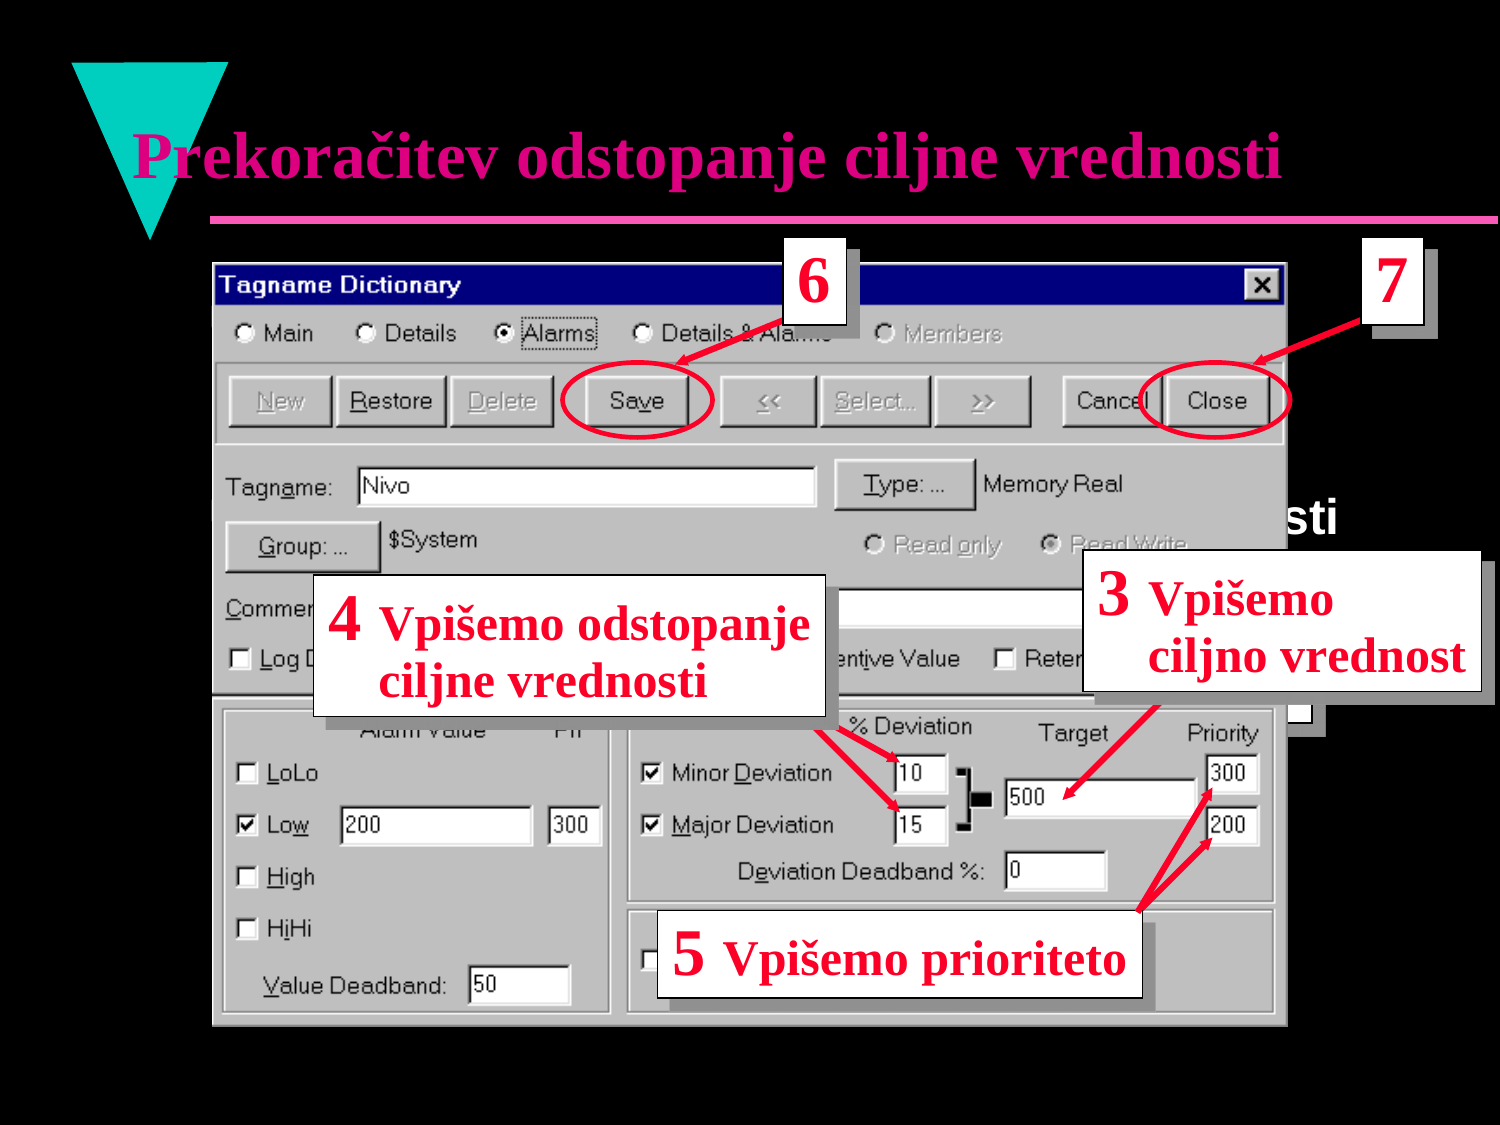

# Prekoračitev odstopanje ciljne vrednosti
6
7
Prekoračitev odstopanja ciljne vrednosti:
Manjše odstopanje ( Minor Deviation)
Večje odstopanje (Major Deviation)
Namenjen je zaznavanju odstopanja vrednosti spremenljivke od ciljne vrednosti
3 Vpišemo
 ciljno vrednost
4 Vpišemo odstopanje
 ciljne vrednosti
1 Izberemo tip
5 Vpišemo prioriteto
RVP2
Alarmi in Dogodki
18